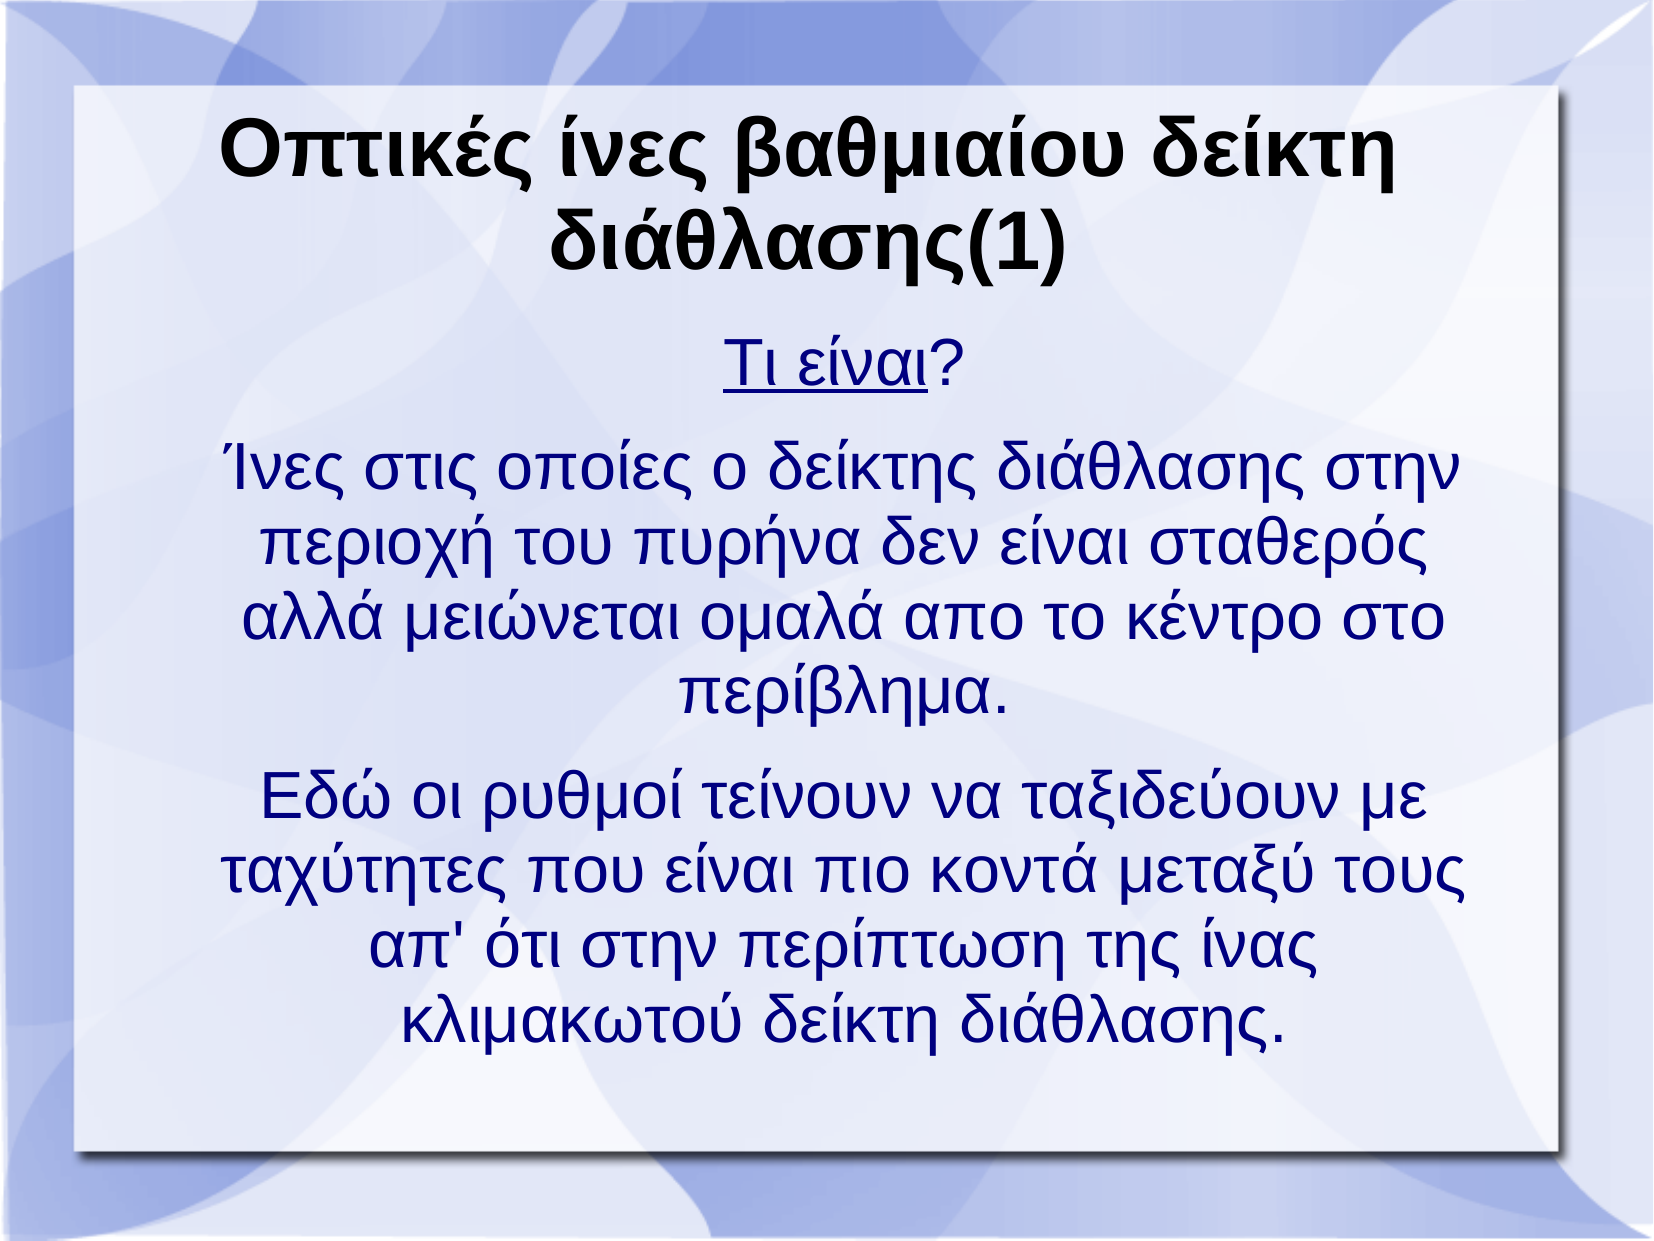

# Οπτικές ίνες βαθμιαίου δείκτη διάθλασης(1)
Τι είναι?
Ίνες στις οποίες ο δείκτης διάθλασης στην περιοχή του πυρήνα δεν είναι σταθερός αλλά μειώνεται ομαλά απο το κέντρο στο περίβλημα.
Εδώ οι ρυθμοί τείνουν να ταξιδεύουν με ταχύτητες που είναι πιο κοντά μεταξύ τους απ' ότι στην περίπτωση της ίνας κλιμακωτού δείκτη διάθλασης.